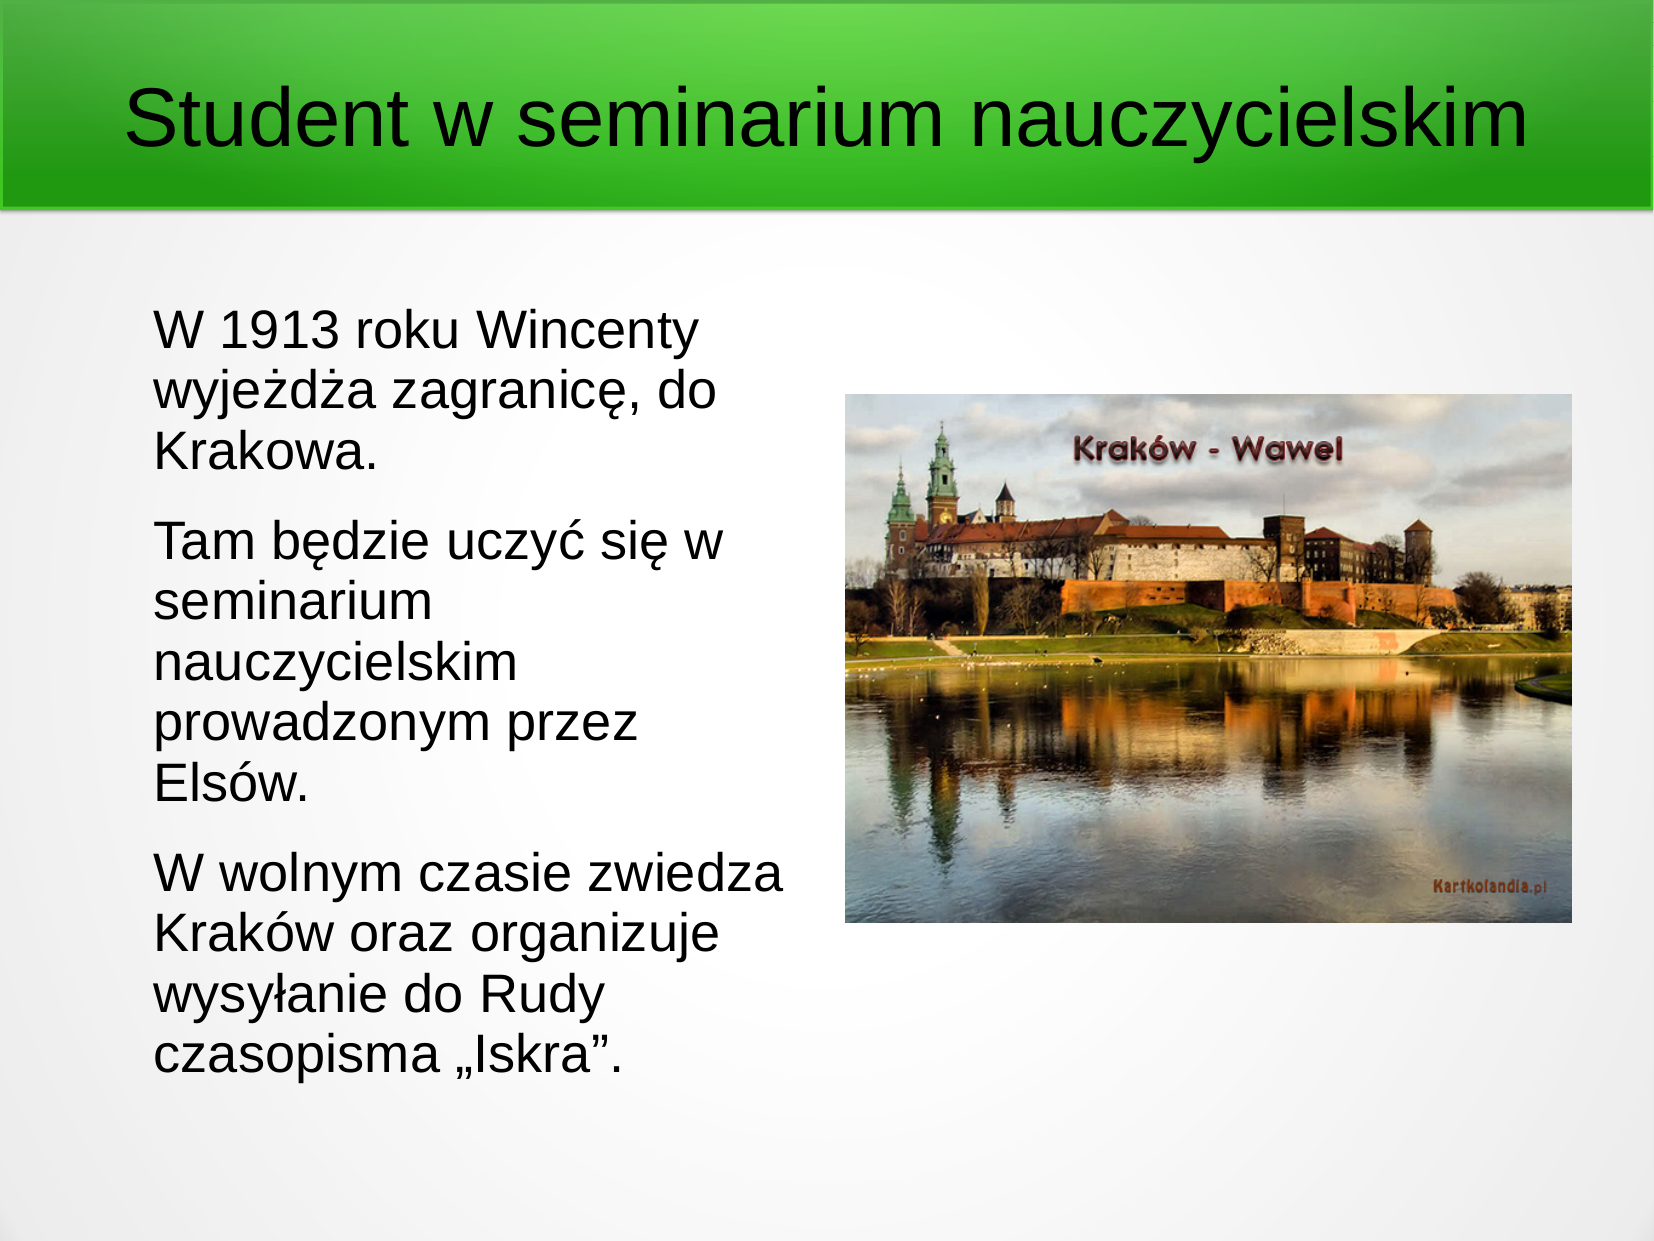

# Student w seminarium nauczycielskim
W 1913 roku Wincenty wyjeżdża zagranicę, do Krakowa.
Tam będzie uczyć się w seminarium nauczycielskim prowadzonym przez Elsów.
W wolnym czasie zwiedza Kraków oraz organizuje wysyłanie do Rudy czasopisma „Iskra”.